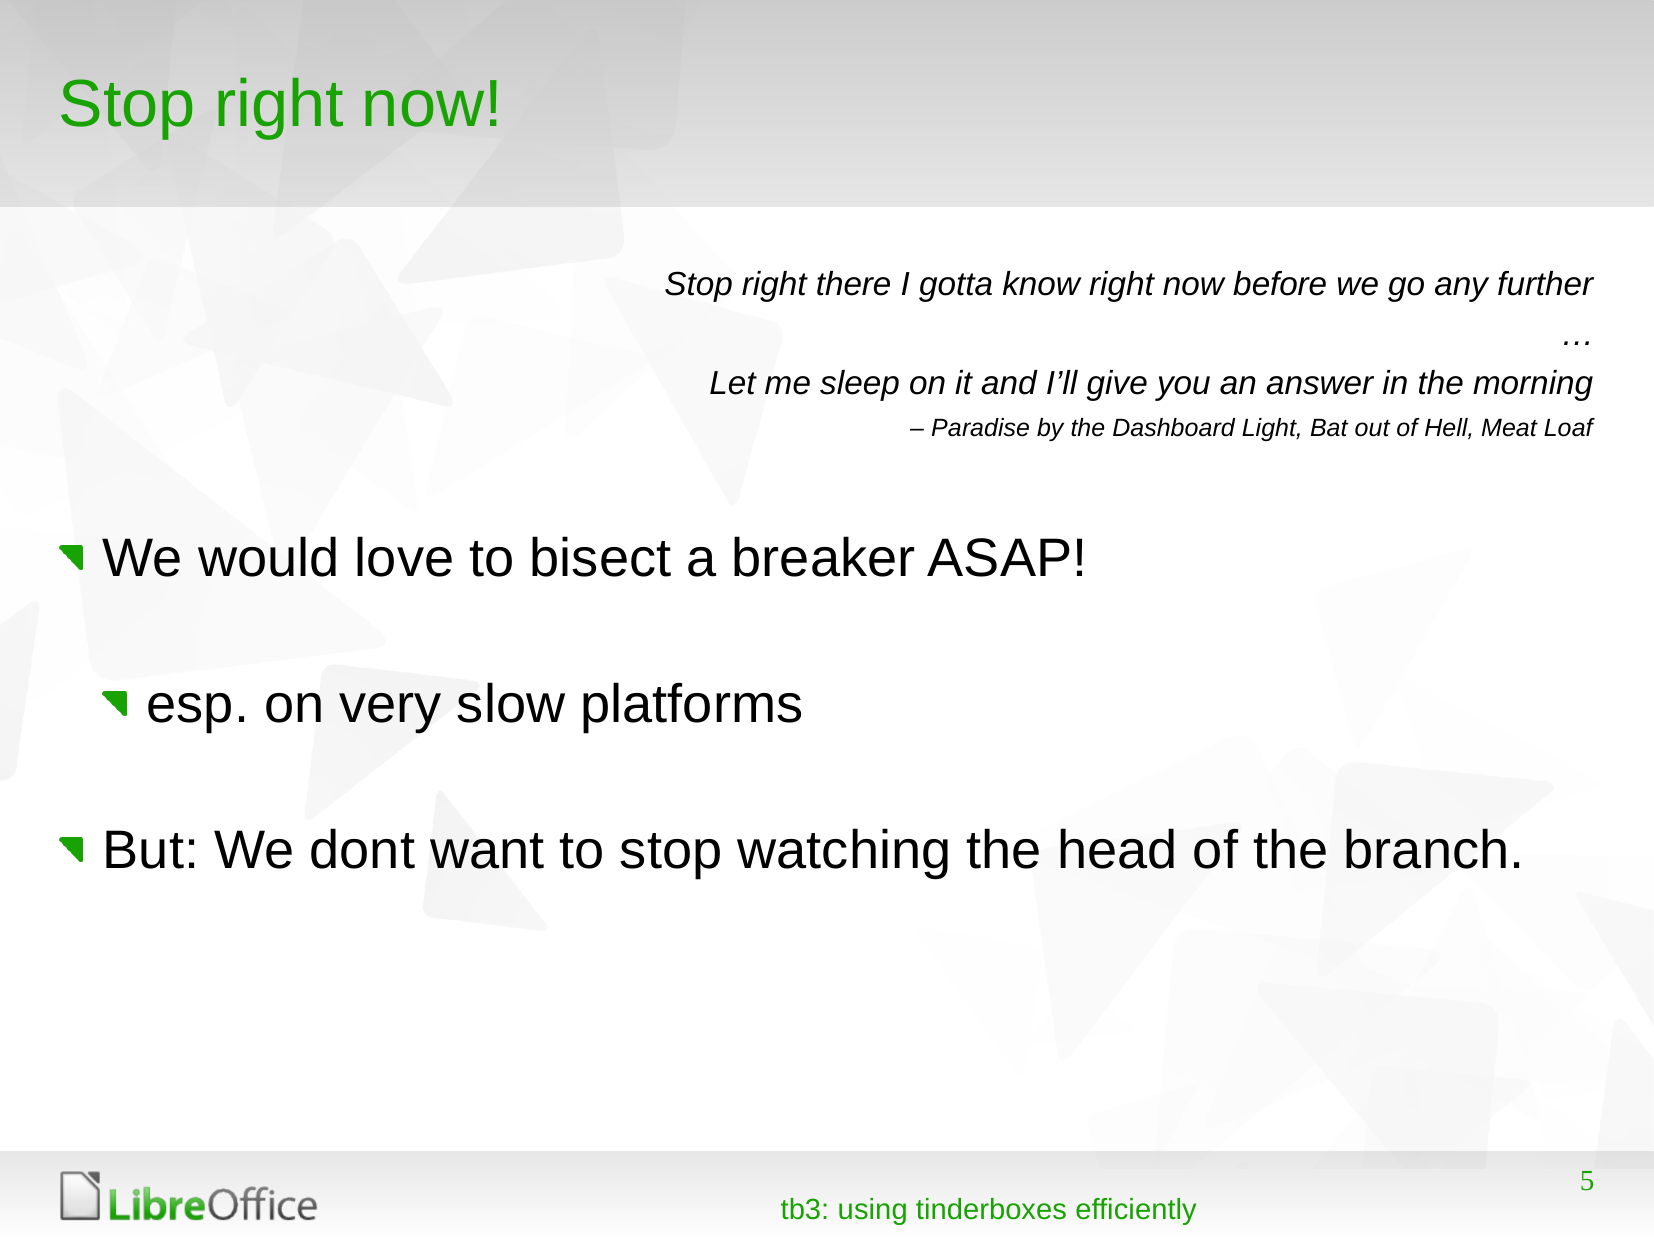

# Stop right now!
Stop right there I gotta know right now before we go any further
…
Let me sleep on it and I’ll give you an answer in the morning
– Paradise by the Dashboard Light, Bat out of Hell, Meat Loaf
We would love to bisect a breaker ASAP!
esp. on very slow platforms
But: We dont want to stop watching the head of the branch.
5
liberating productivity